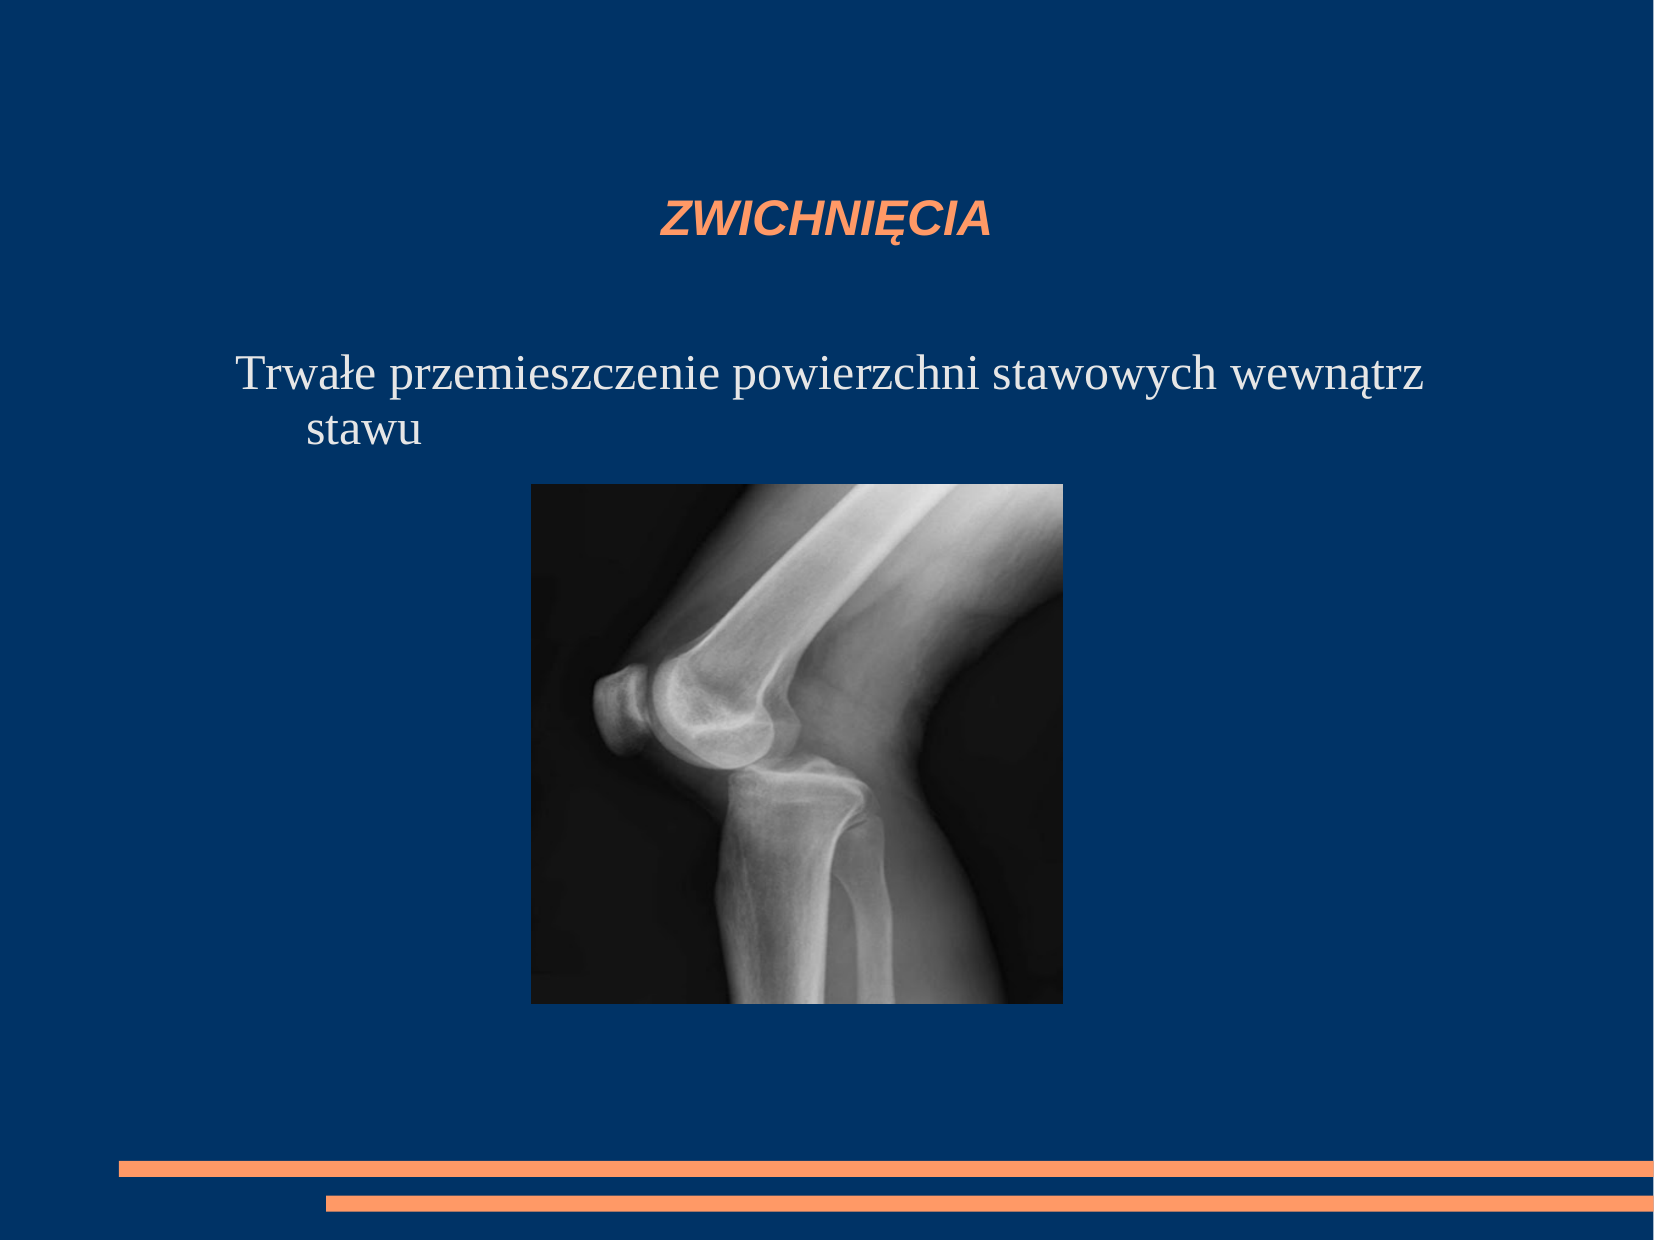

# ZWICHNIĘCIA
Trwałe przemieszczenie powierzchni stawowych wewnątrz stawu